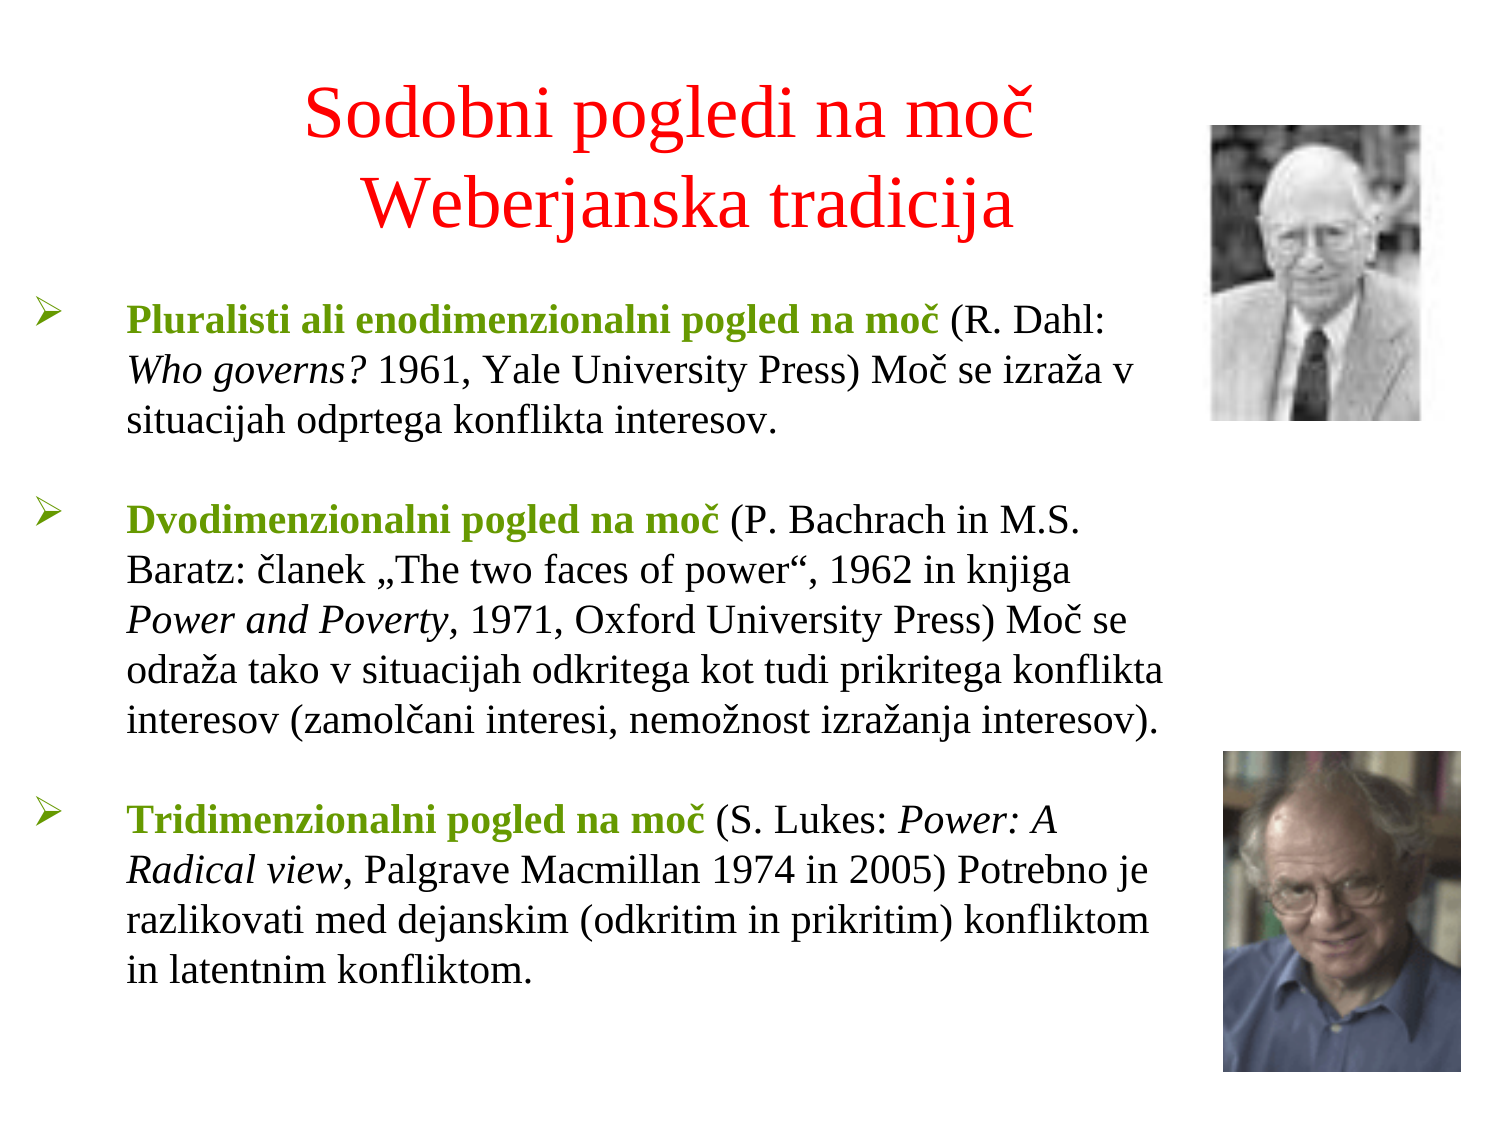

Sodobni pogledi na moč
 Weberjanska tradicija
Pluralisti ali enodimenzionalni pogled na moč (R. Dahl: Who governs? 1961, Yale University Press) Moč se izraža v situacijah odprtega konflikta interesov.
Dvodimenzionalni pogled na moč (P. Bachrach in M.S. Baratz: članek „The two faces of power“, 1962 in knjiga Power and Poverty, 1971, Oxford University Press) Moč se odraža tako v situacijah odkritega kot tudi prikritega konflikta interesov (zamolčani interesi, nemožnost izražanja interesov).
Tridimenzionalni pogled na moč (S. Lukes: Power: A Radical view, Palgrave Macmillan 1974 in 2005) Potrebno je razlikovati med dejanskim (odkritim in prikritim) konfliktom in latentnim konfliktom.